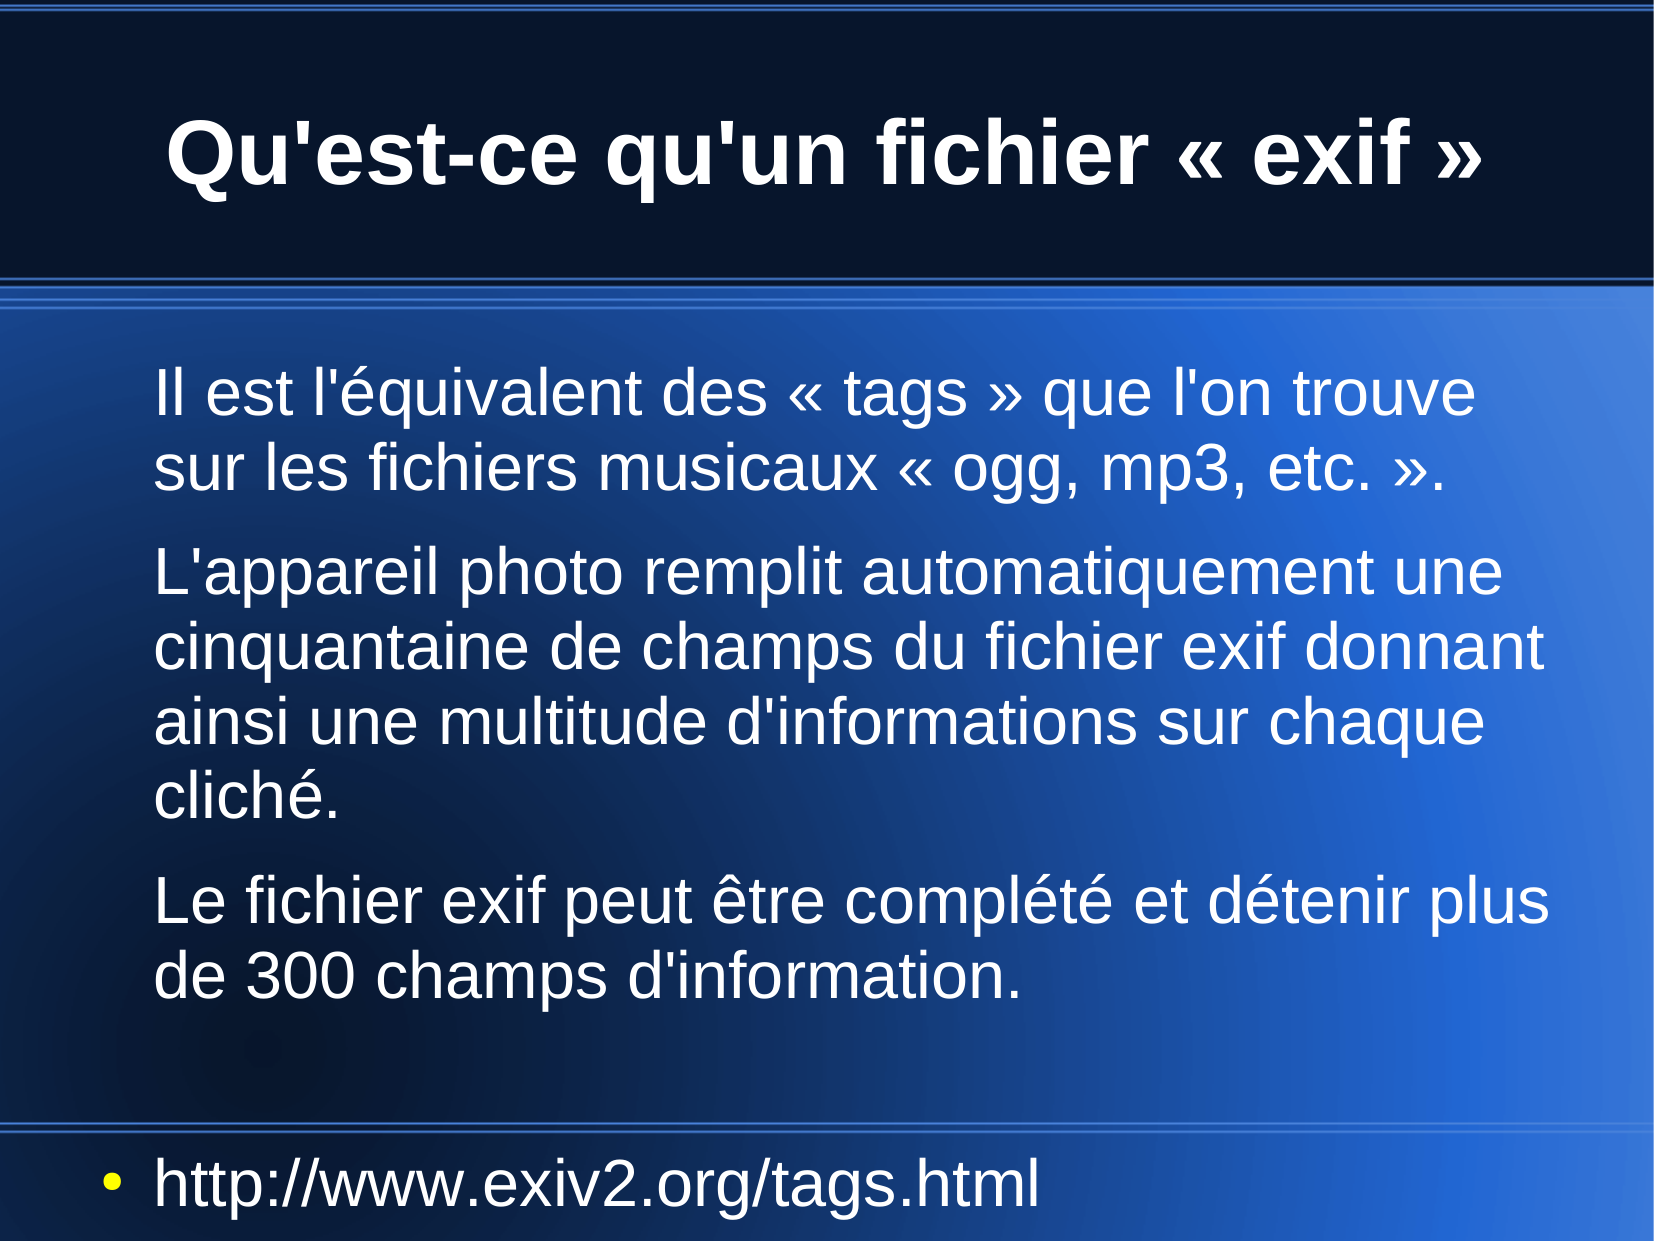

# Qu'est-ce qu'un fichier « exif »
Il est l'équivalent des « tags » que l'on trouve sur les fichiers musicaux « ogg, mp3, etc. ».
L'appareil photo remplit automatiquement une cinquantaine de champs du fichier exif donnant ainsi une multitude d'informations sur chaque cliché.
Le fichier exif peut être complété et détenir plus de 300 champs d'information.
http://www.exiv2.org/tags.html